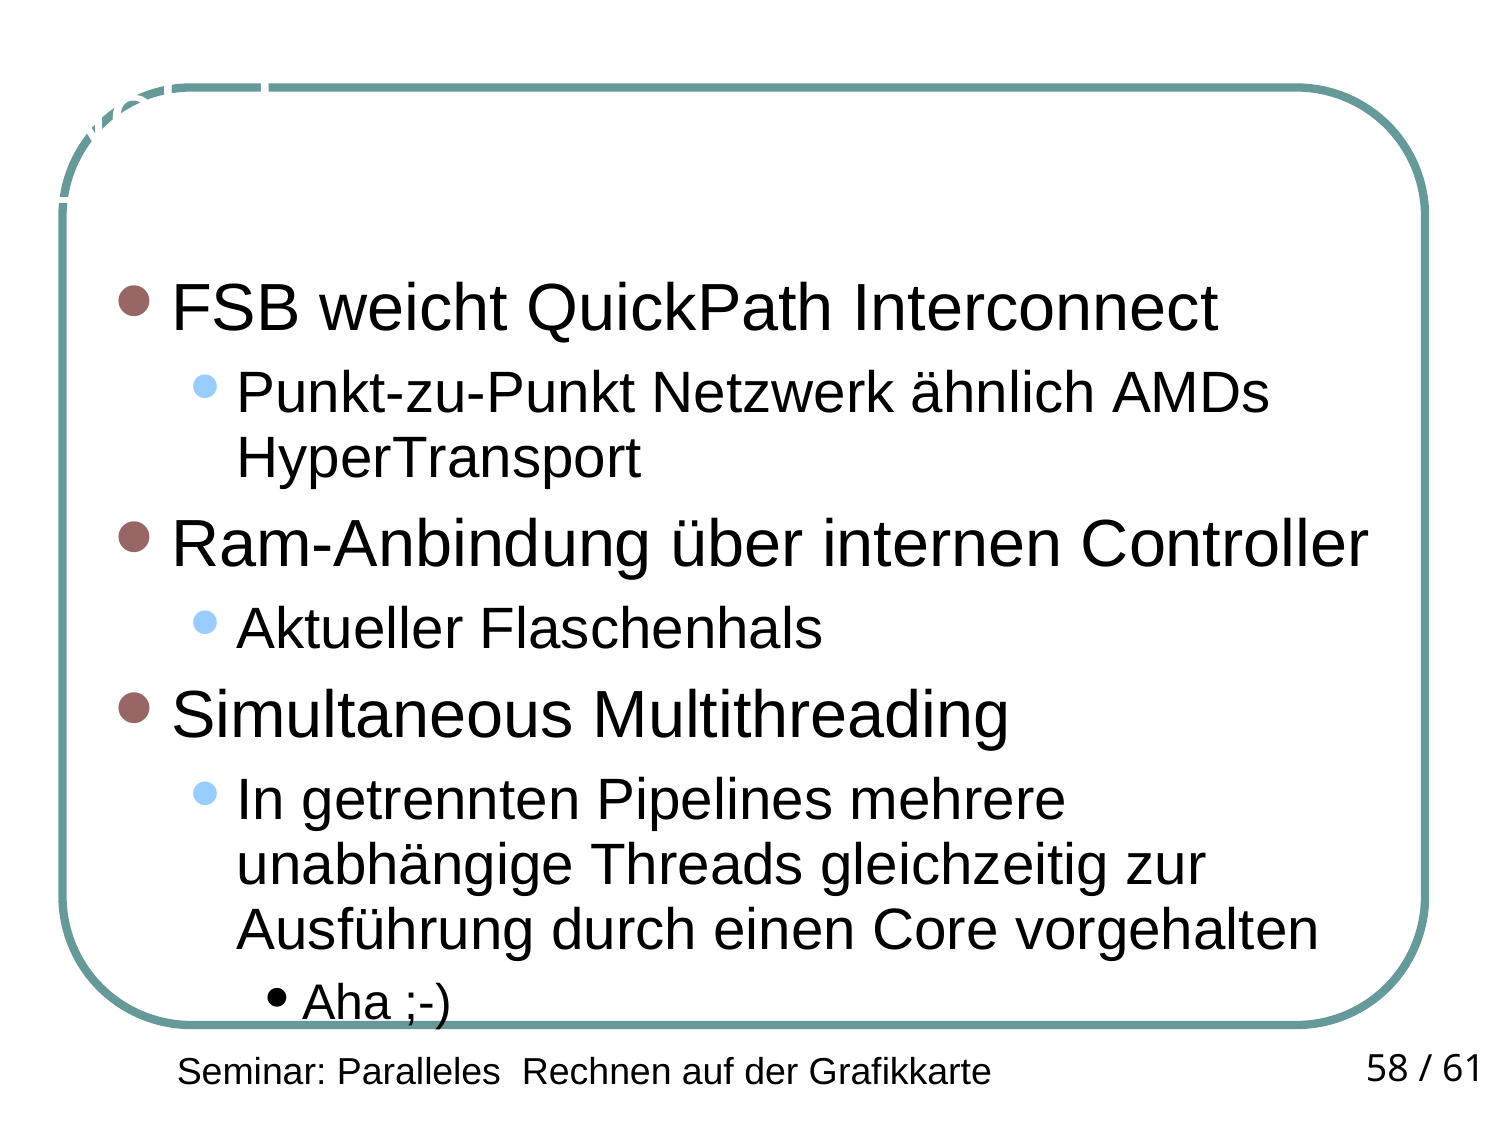

# Nehalem
FSB weicht QuickPath Interconnect
Punkt-zu-Punkt Netzwerk ähnlich AMDs HyperTransport
Ram-Anbindung über internen Controller
Aktueller Flaschenhals
Simultaneous Multithreading
In getrennten Pipelines mehrere unabhängige Threads gleichzeitig zur Ausführung durch einen Core vorgehalten
Aha ;-)
Seminar: Paralleles Rechnen auf der Grafikkarte
58